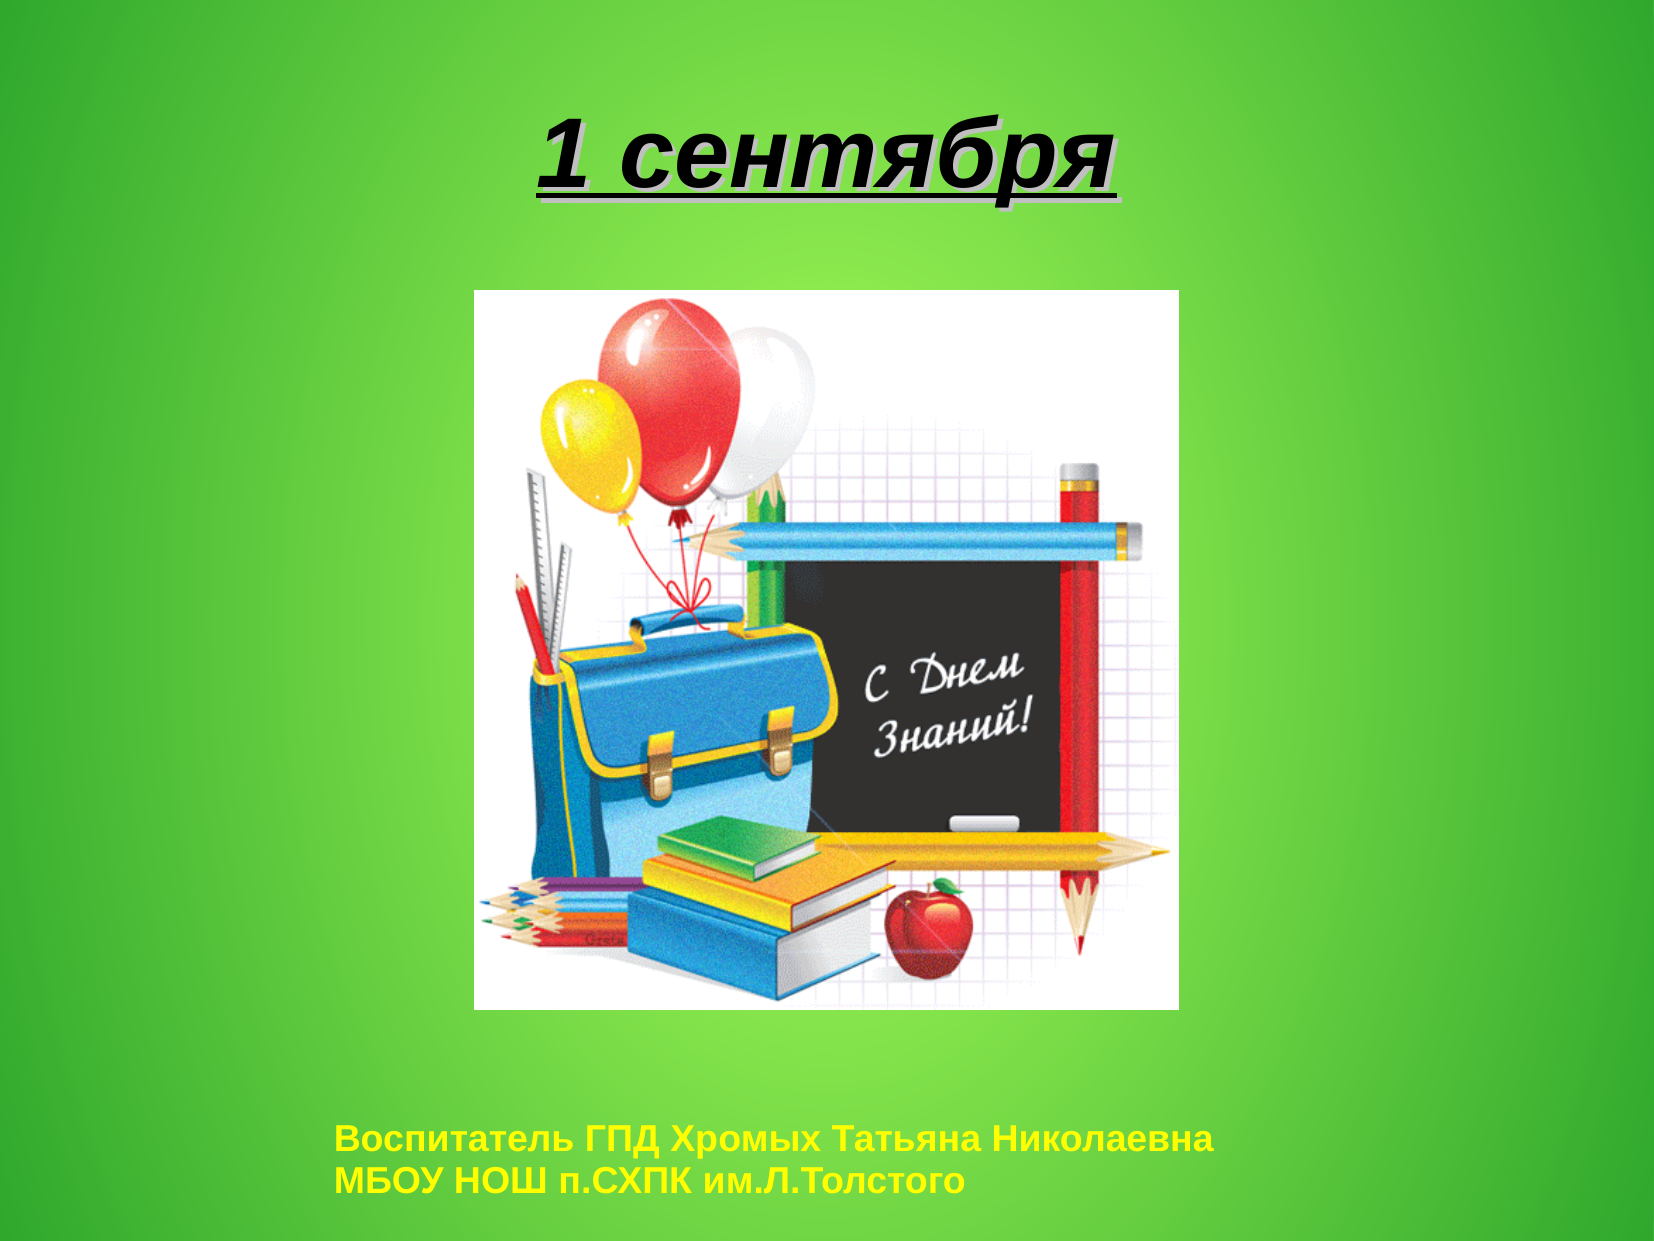

# 1 сентября
Воспитатель ГПД Хромых Татьяна Николаевна
МБОУ НОШ п.СХПК им.Л.Толстого